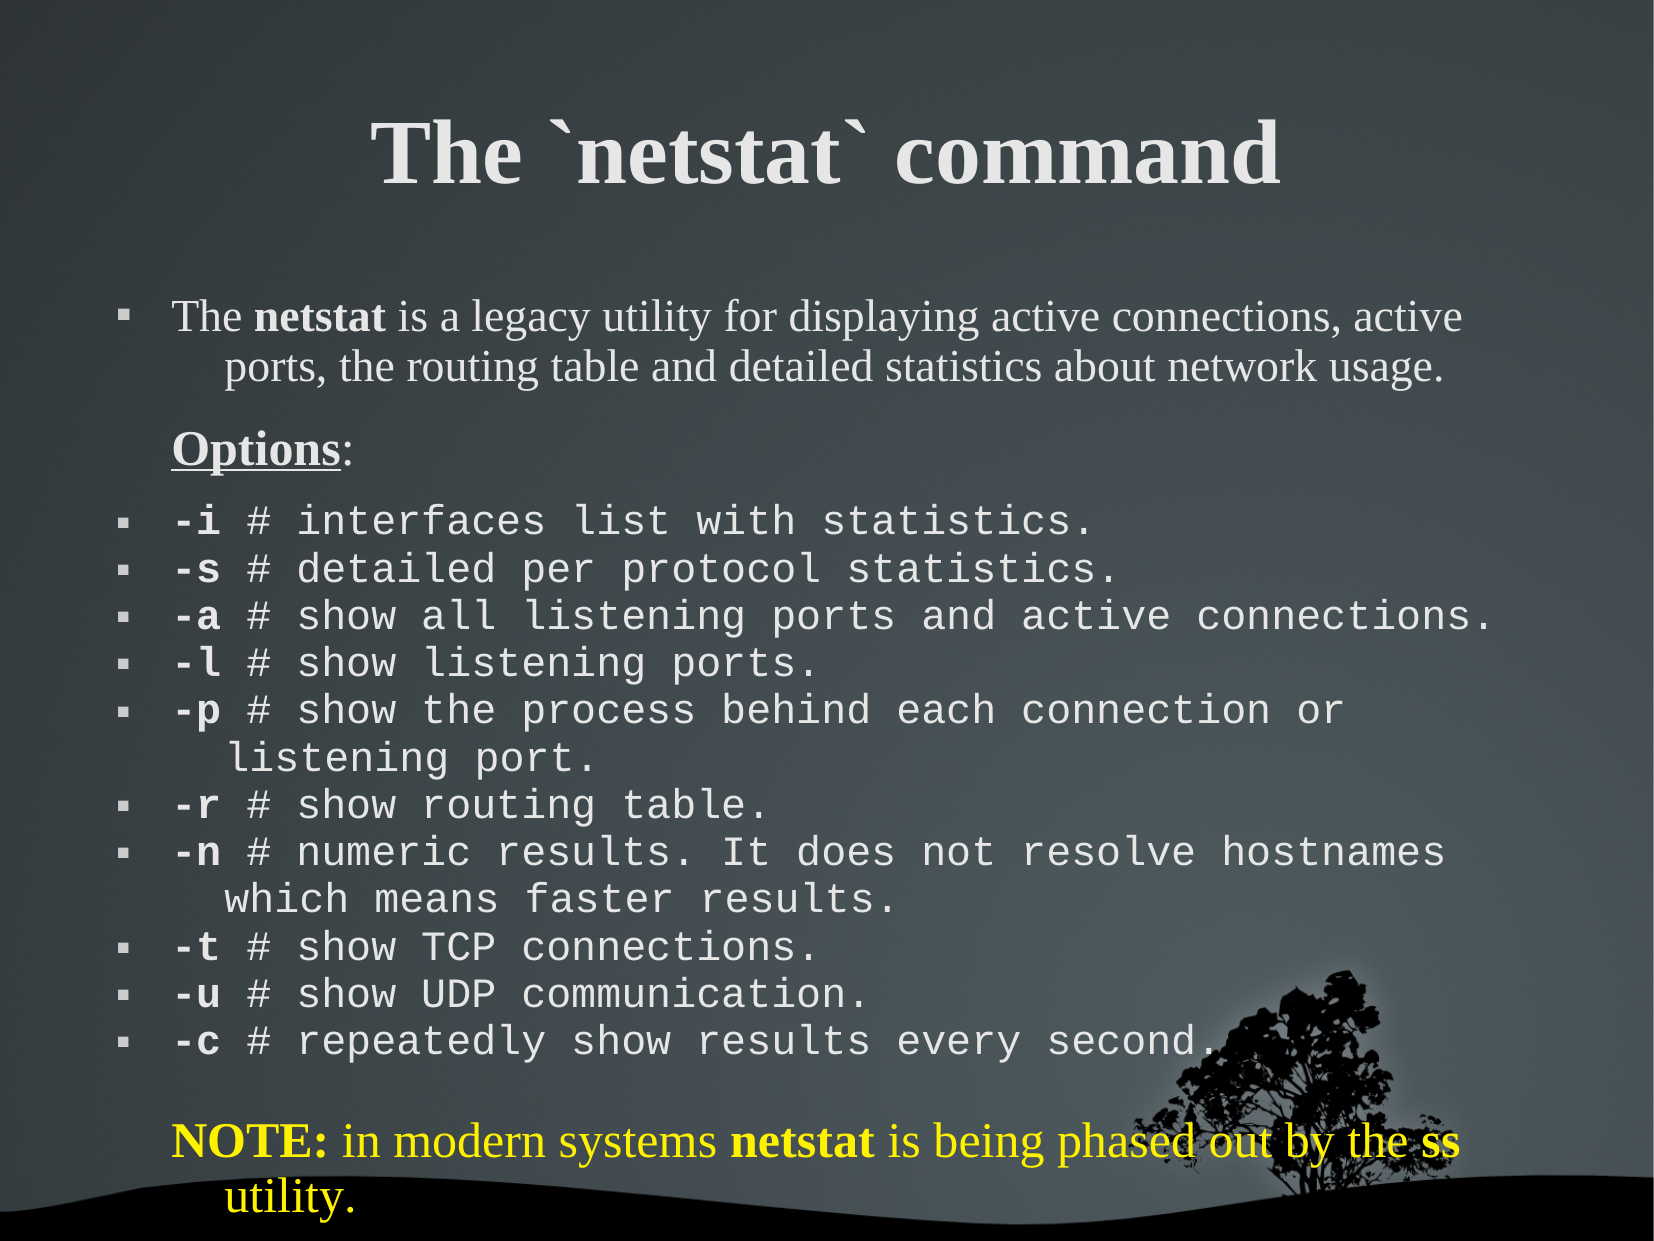

# The `netstat` command
The netstat is a legacy utility for displaying active connections, active ports, the routing table and detailed statistics about network usage.
Options:
-i # interfaces list with statistics.
-s # detailed per protocol statistics.
-a # show all listening ports and active connections.
-l # show listening ports.
-p # show the process behind each connection or listening port.
-r # show routing table.
-n # numeric results. It does not resolve hostnames which means faster results.
-t # show TCP connections.
-u # show UDP communication.
-c # repeatedly show results every second.
NOTE: in modern systems netstat is being phased out by the ss utility.